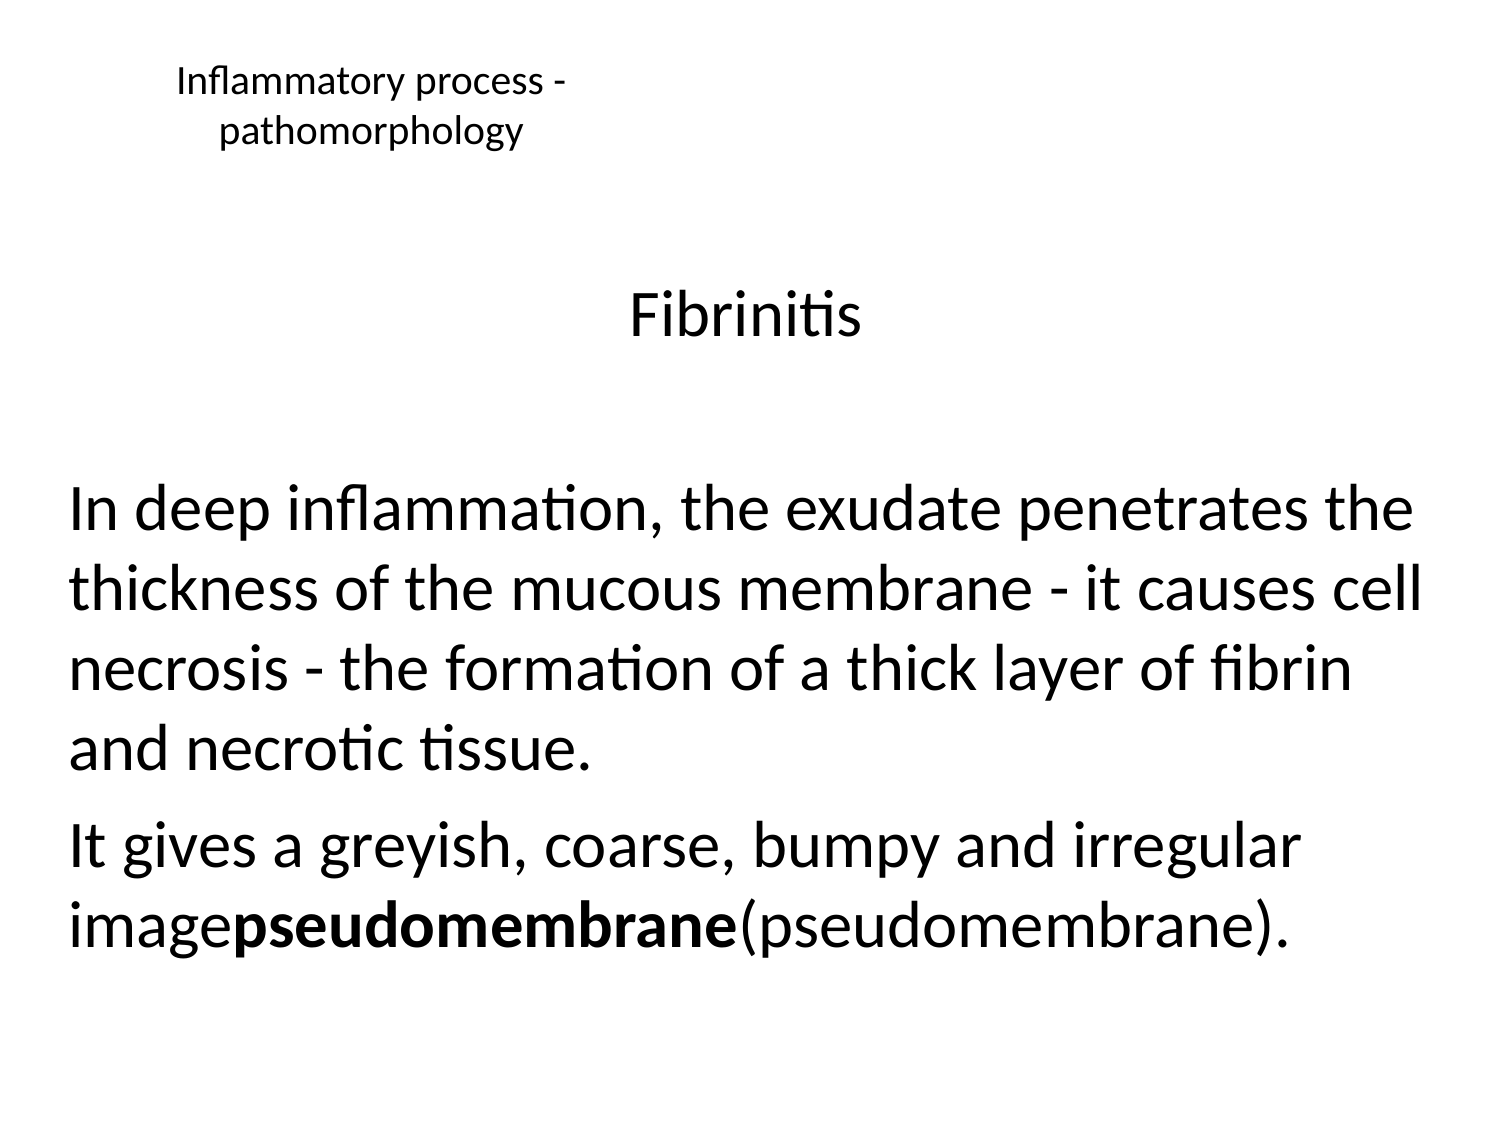

# Inflammatory process - pathomorphology
Fibrinitis
In deep inflammation, the exudate penetrates the thickness of the mucous membrane - it causes cell necrosis - the formation of a thick layer of fibrin and necrotic tissue.
It gives a greyish, coarse, bumpy and irregular imagepseudomembrane(pseudomembrane).